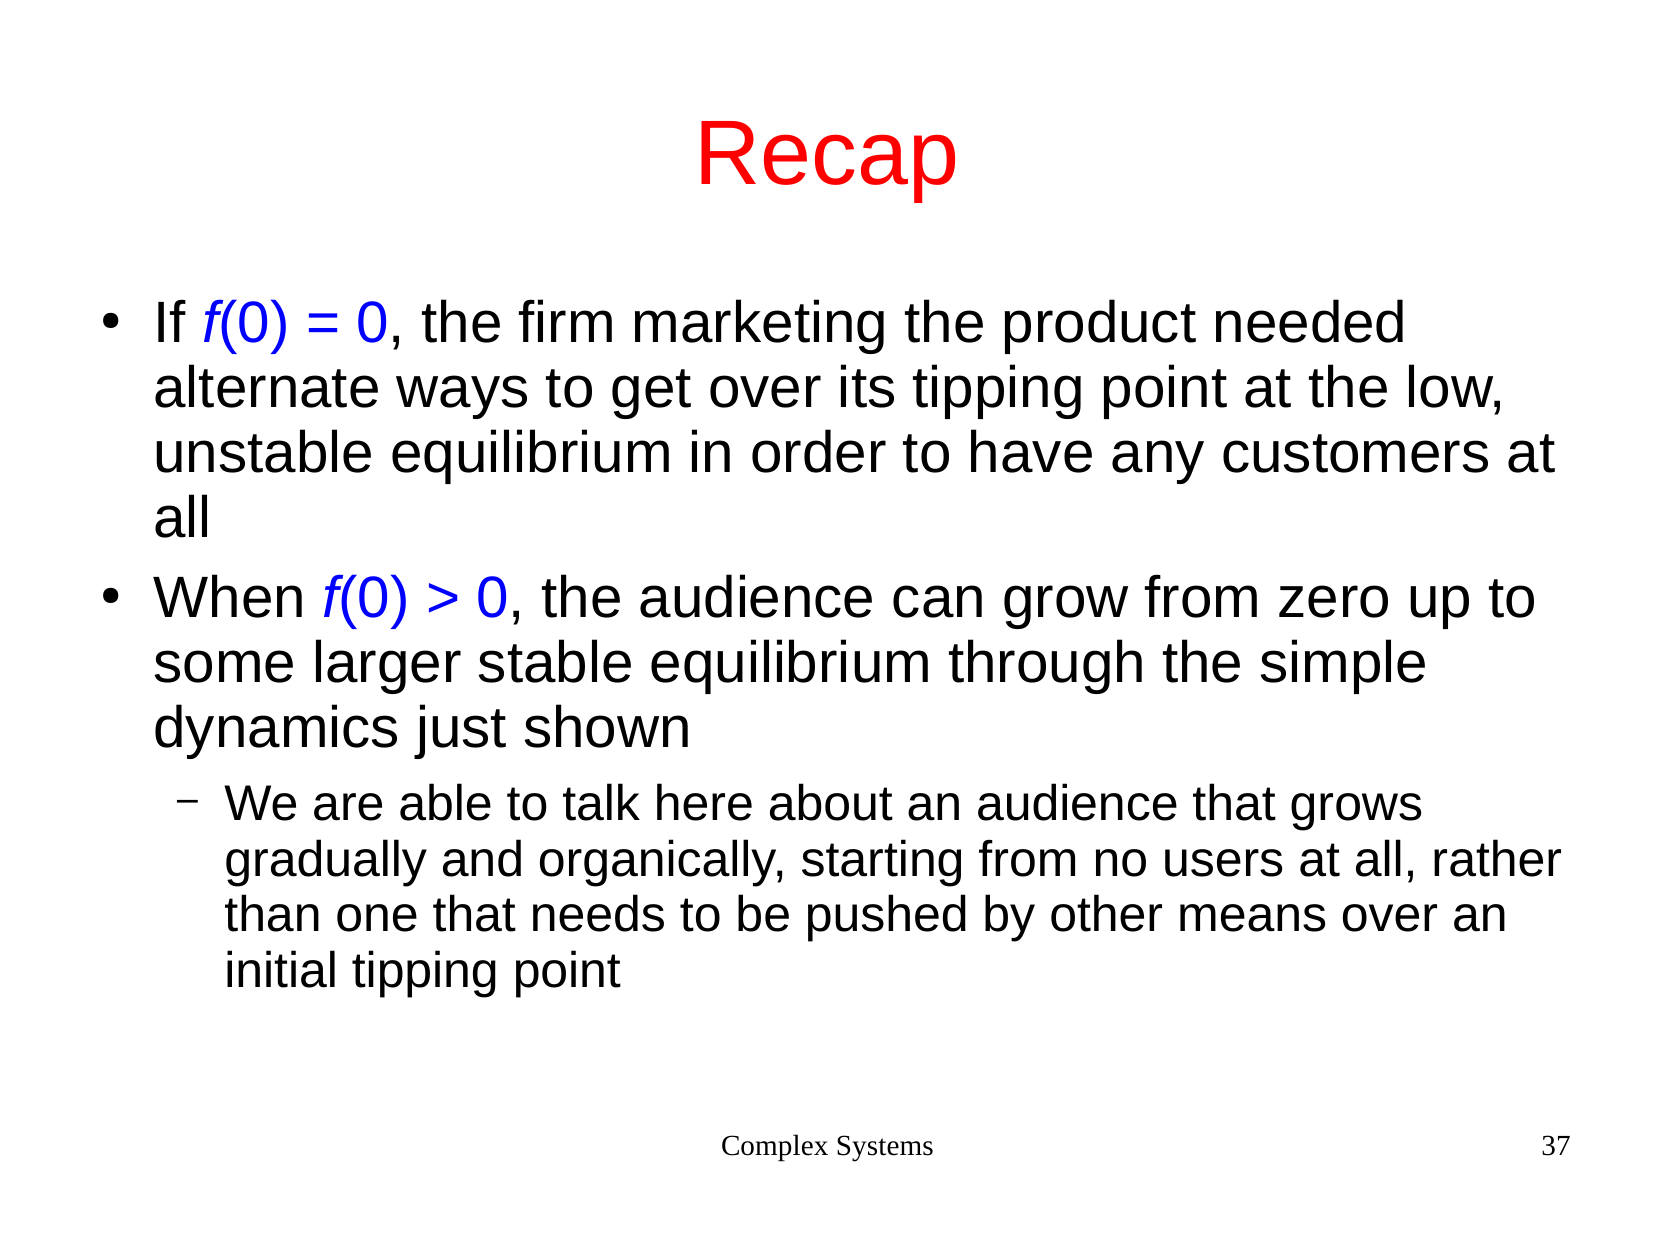

# Recap
If f(0) = 0, the firm marketing the product needed alternate ways to get over its tipping point at the low, unstable equilibrium in order to have any customers at all
When f(0) > 0, the audience can grow from zero up to some larger stable equilibrium through the simple dynamics just shown
We are able to talk here about an audience that grows gradually and organically, starting from no users at all, rather than one that needs to be pushed by other means over an initial tipping point
Complex Systems
37